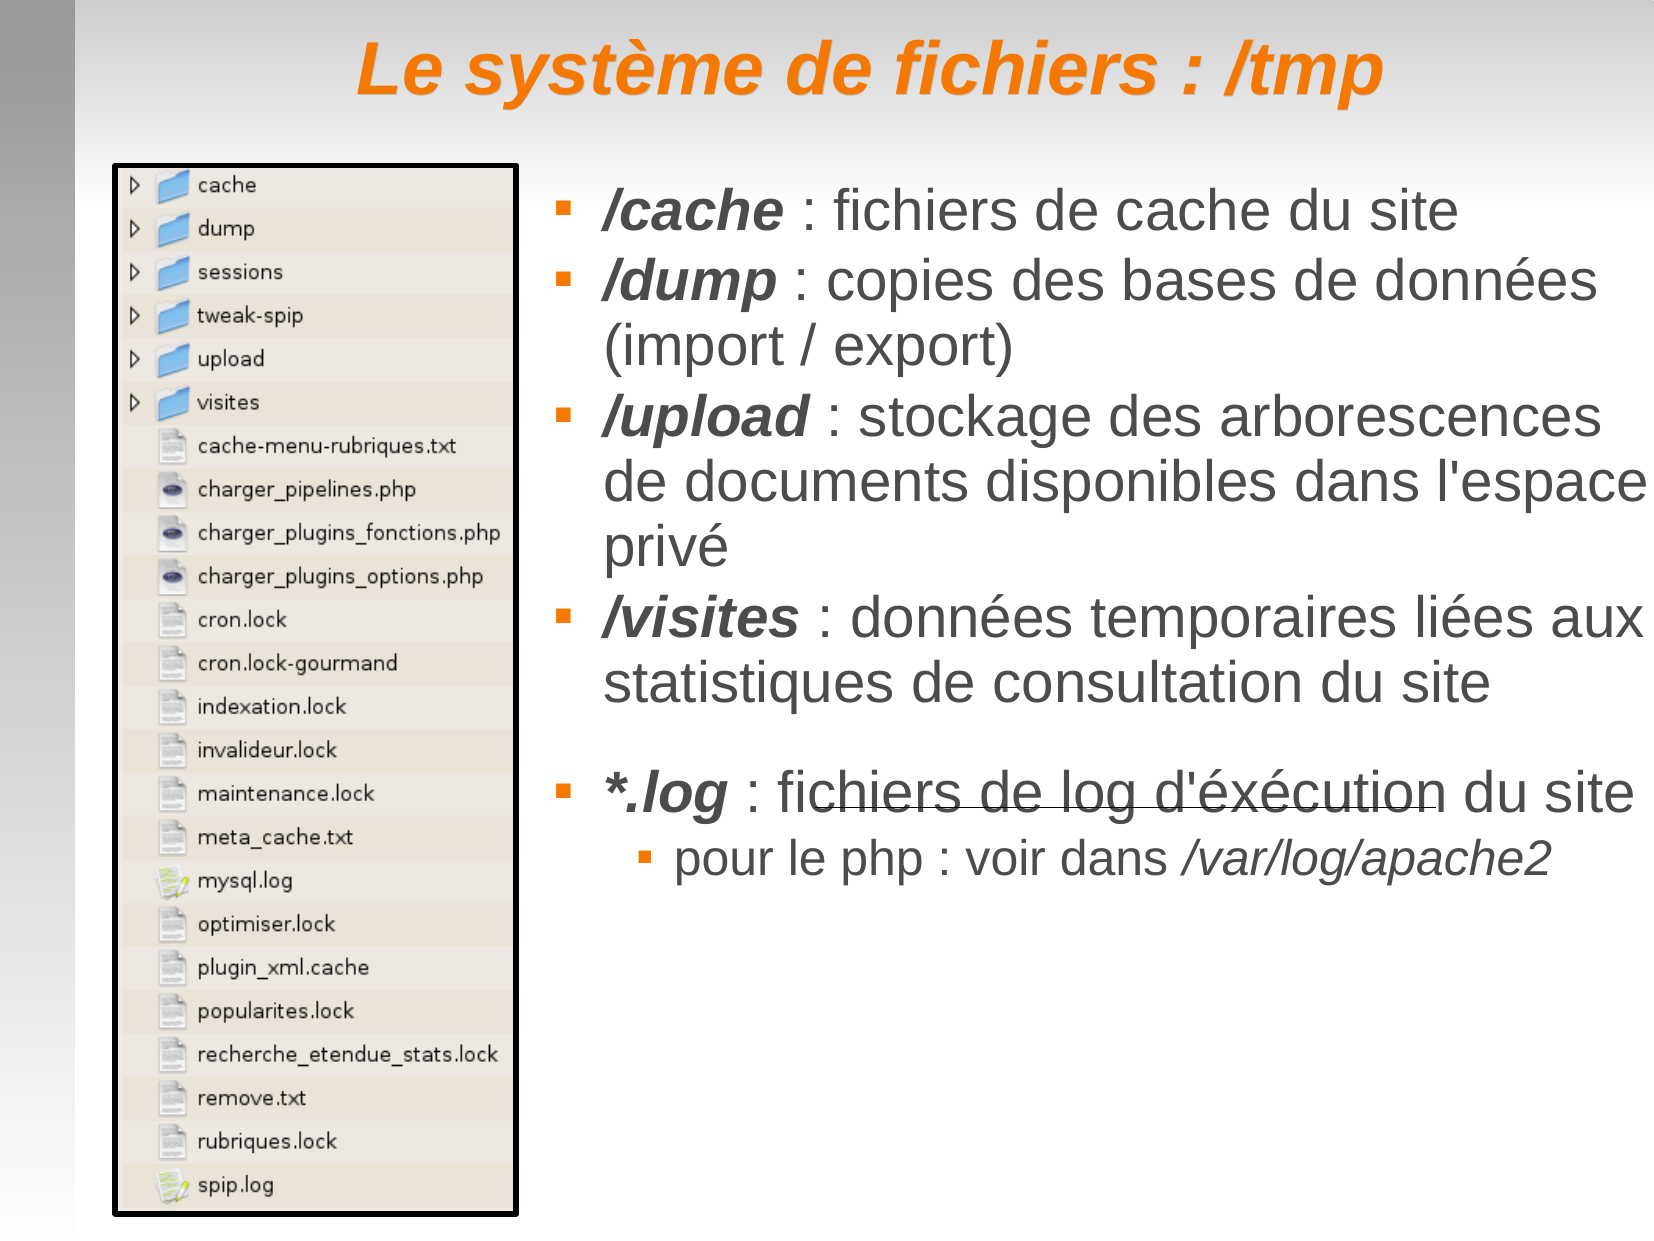

# Le système de fichiers : /tmp
/cache : fichiers de cache du site
/dump : copies des bases de données (import / export)
/upload : stockage des arborescences de documents disponibles dans l'espace privé
/visites : données temporaires liées aux statistiques de consultation du site
*.log : fichiers de log d'éxécution du site
pour le php : voir dans /var/log/apache2